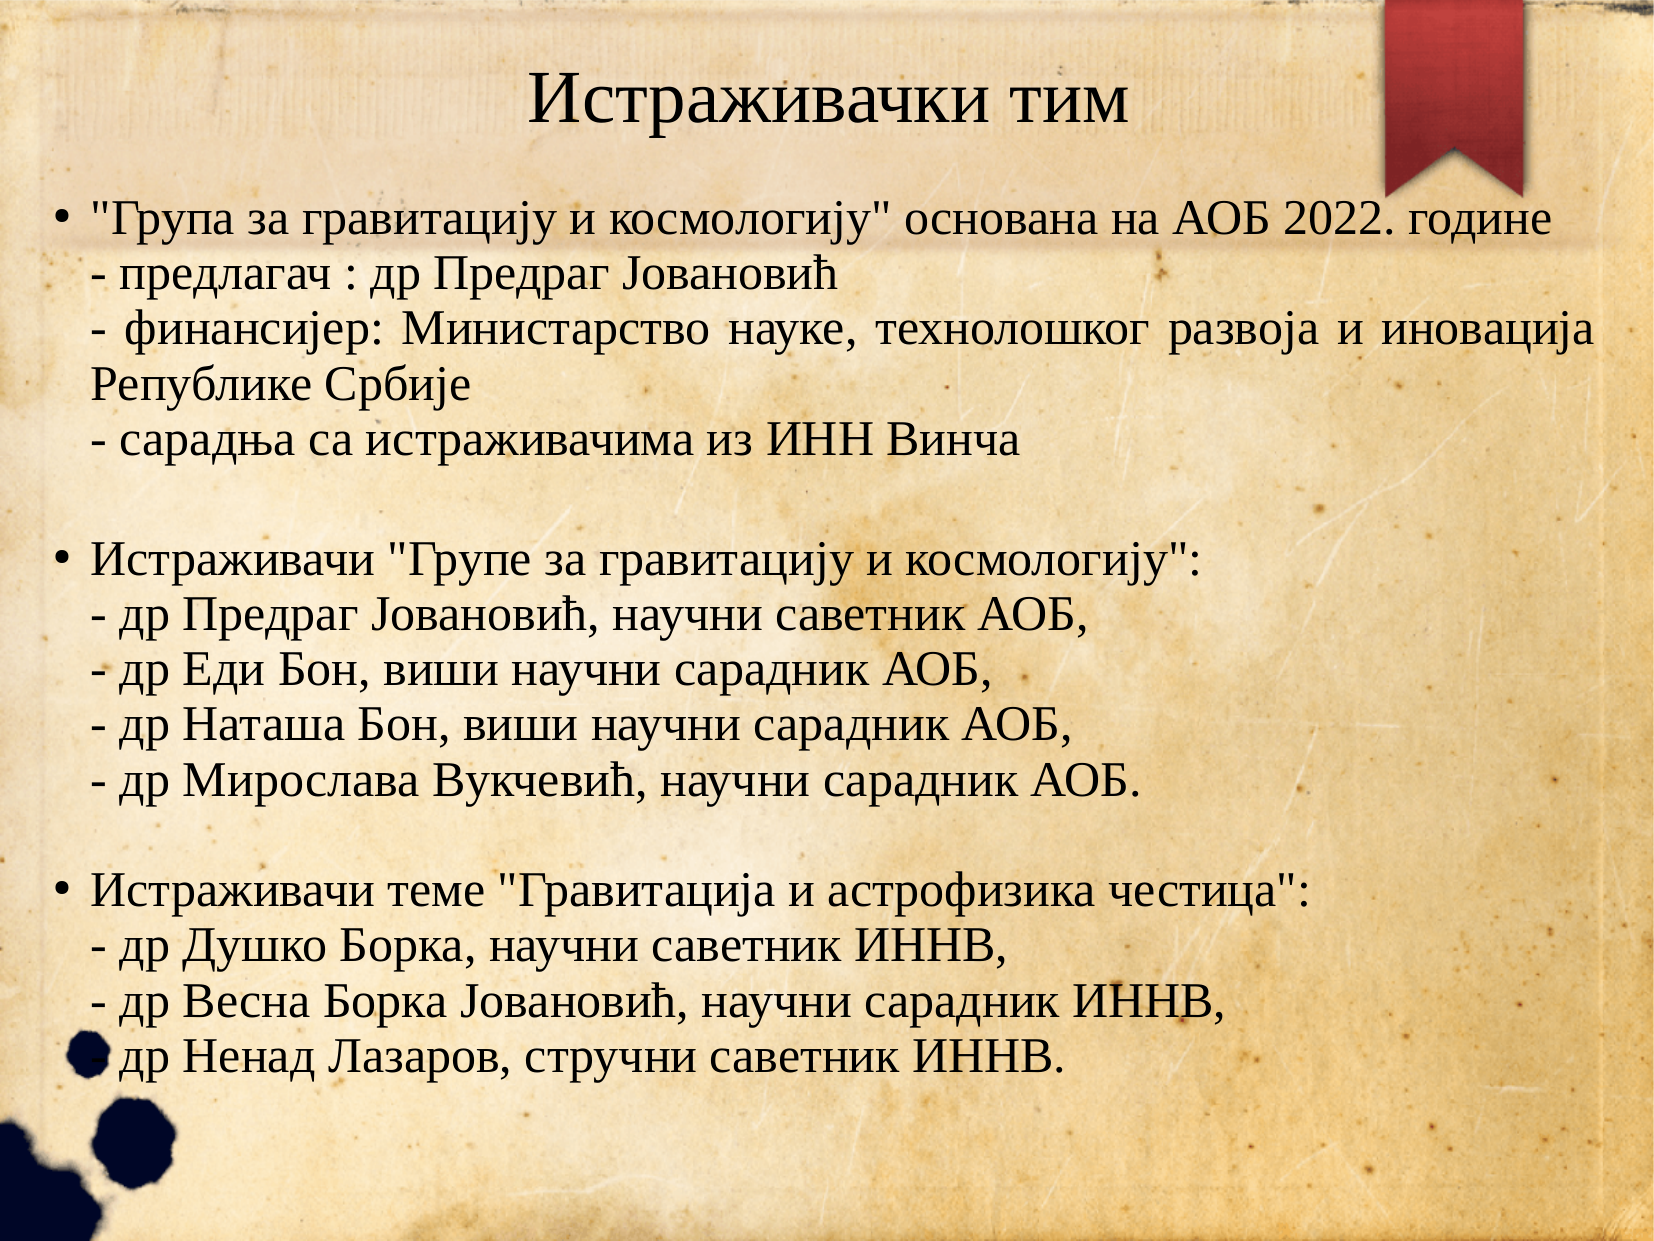

# Истраживачки тим
"Група за гравитацију и космологију" основана на АОБ 2022. године
- предлагач : др Предраг Јовановић
- финансијер: Министарство науке, технолошког развоја и иновација Републике Србије
- сарадња са истраживачима из ИНН Винча
Истраживачи "Групе за гравитацију и космологију":
- др Предраг Јовановић, научни саветник АОБ,
- др Еди Бон, виши научни сарадник АОБ,
- др Наташа Бон, виши научни сарадник АОБ,
- др Мирослава Вукчевић, научни сарадник АОБ.
Истраживачи теме "Гравитација и астрофизика честица":
- др Душко Борка, научни саветник ИННВ,
- др Весна Борка Јовановић, научни сарадник ИННВ,
- др Ненад Лазаров, стручни саветник ИННВ.